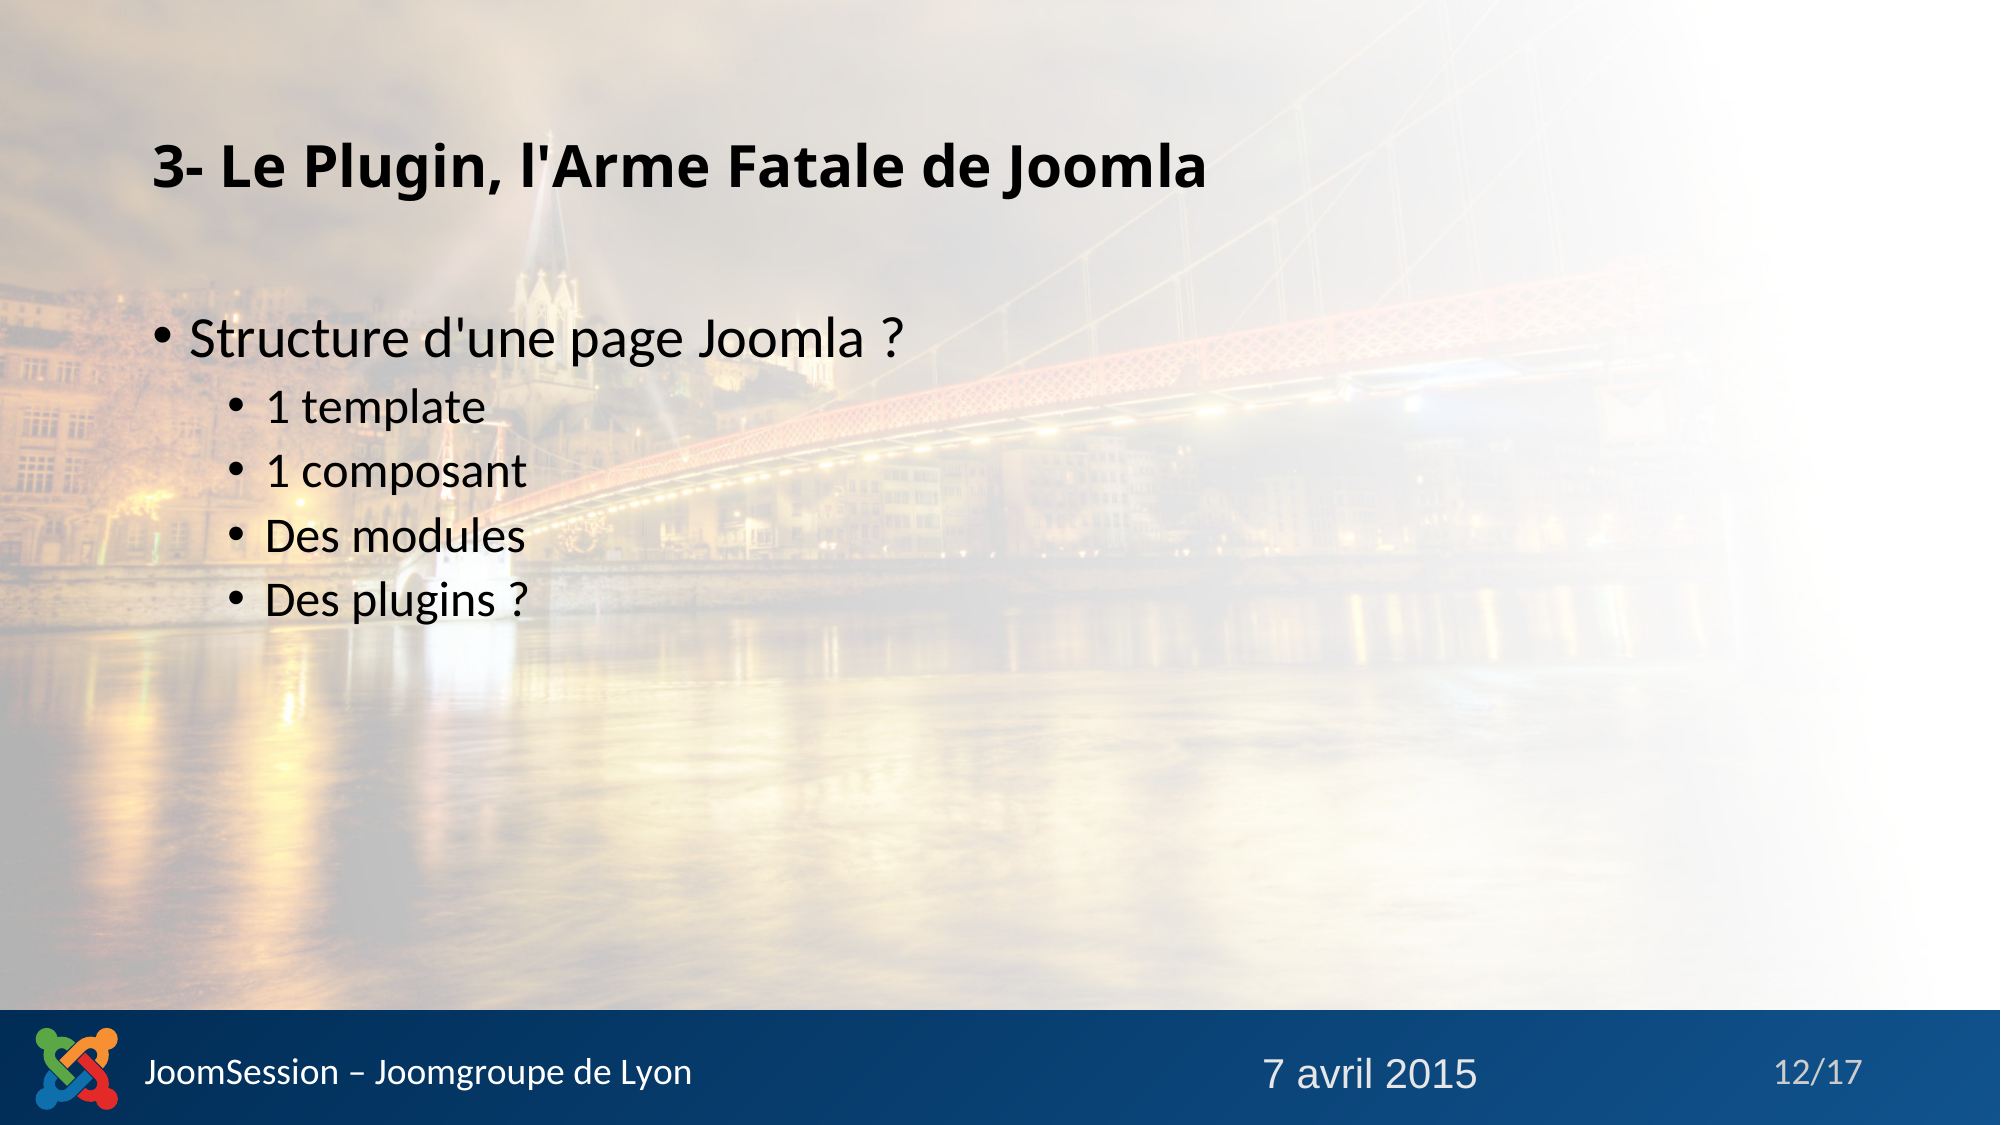

# 3- Le Plugin, l'Arme Fatale de Joomla
Structure d'une page Joomla ?
1 template
1 composant
Des modules
Des plugins ?
12